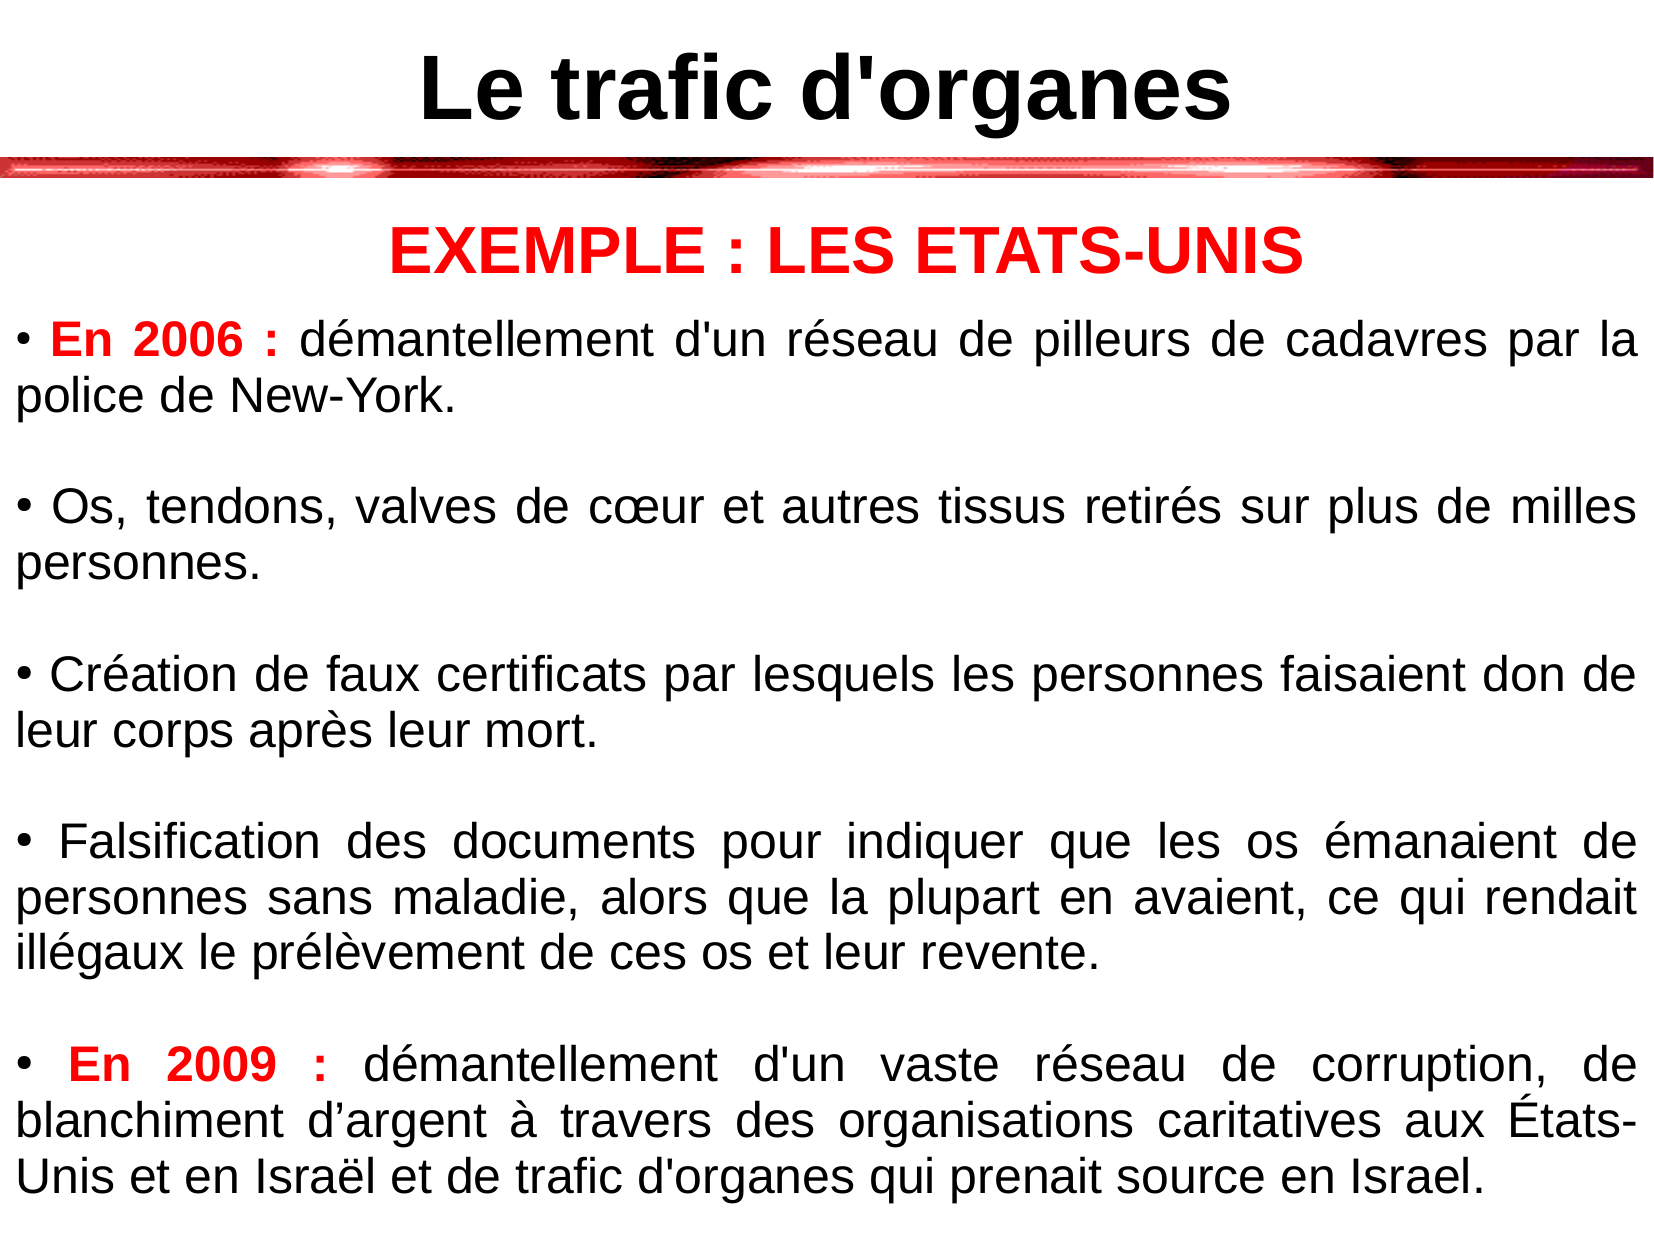

Le trafic d'organes
EXEMPLE : LES ETATS-UNIS
 En 2006 : démantellement d'un réseau de pilleurs de cadavres par la police de New-York.
 Os, tendons, valves de cœur et autres tissus retirés sur plus de milles personnes.
 Création de faux certificats par lesquels les personnes faisaient don de leur corps après leur mort.
 Falsification des documents pour indiquer que les os émanaient de personnes sans maladie, alors que la plupart en avaient, ce qui rendait illégaux le prélèvement de ces os et leur revente.
 En 2009 : démantellement d'un vaste réseau de corruption, de blanchiment d’argent à travers des organisations caritatives aux États-Unis et en Israël et de trafic d'organes qui prenait source en Israel.